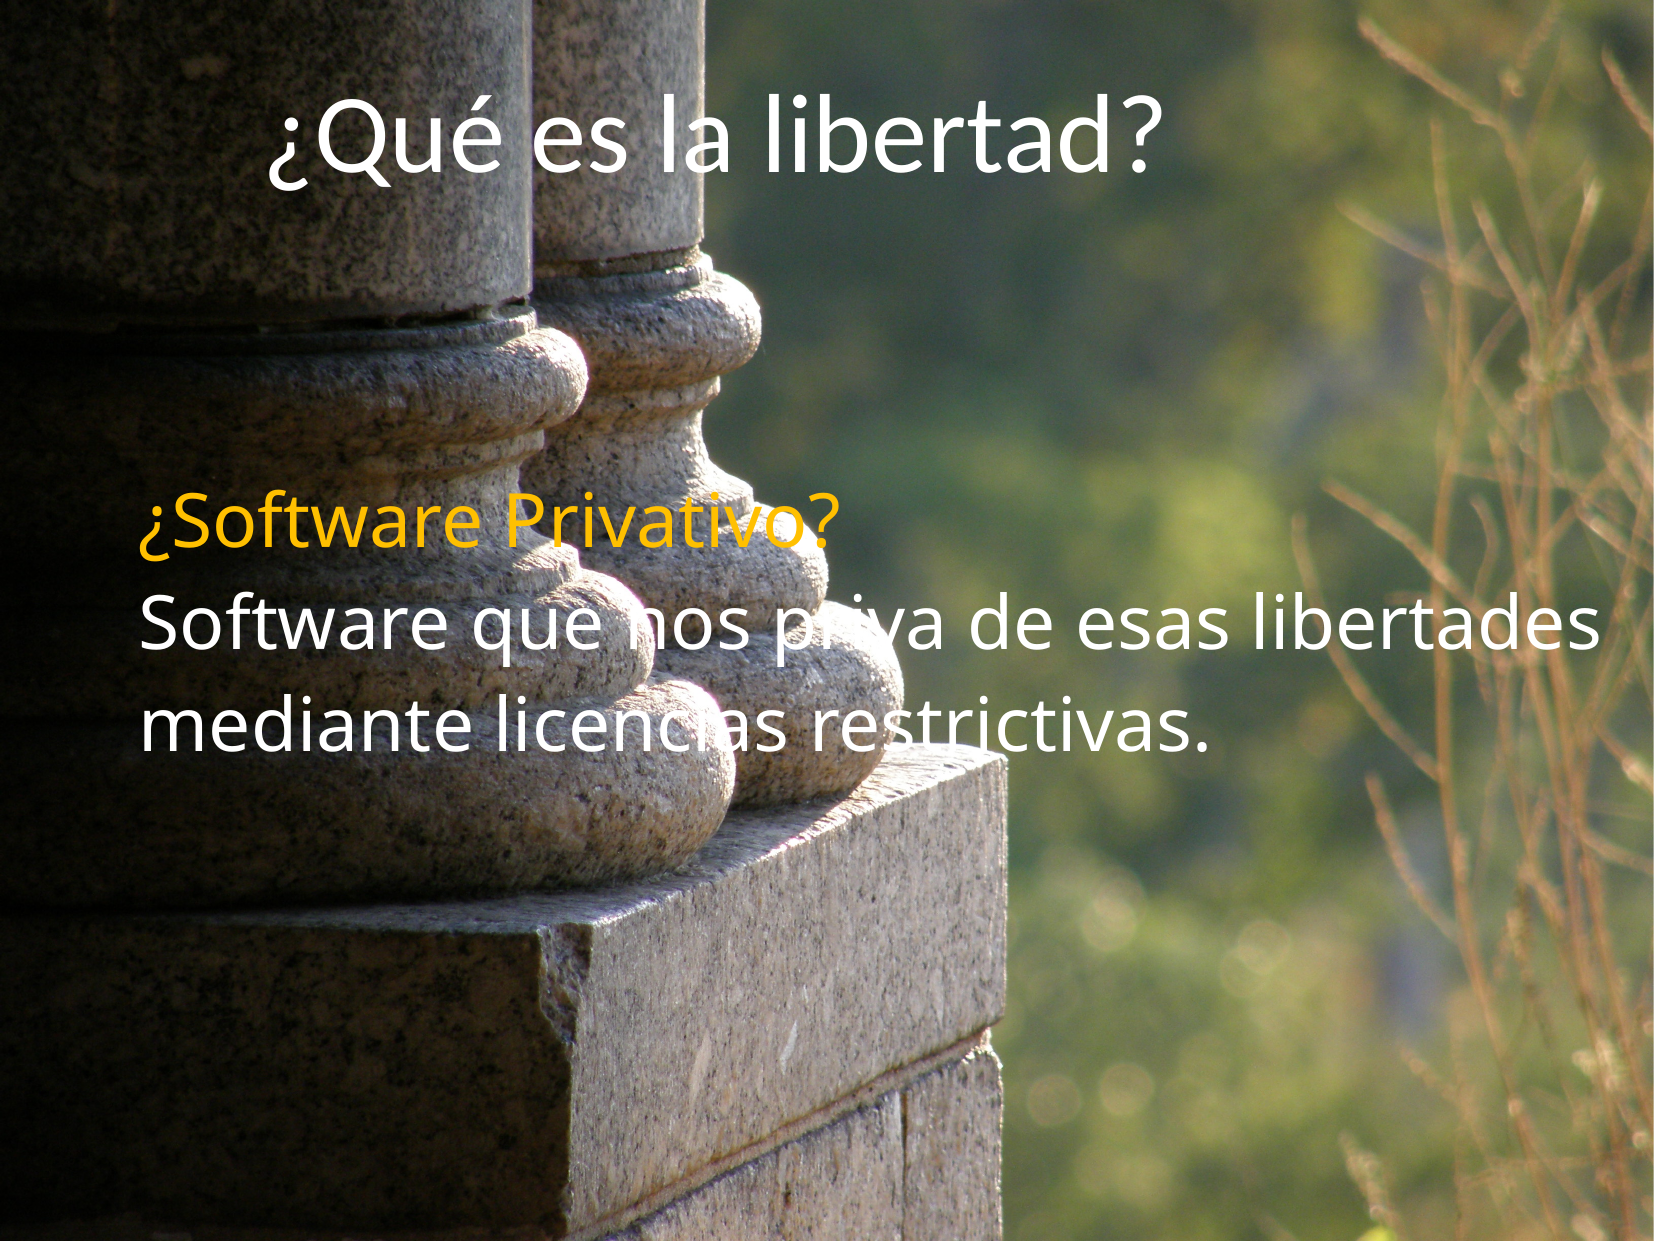

¿Qué es la libertad?
¿Software Privativo?
Software que nos priva de esas libertades mediante licencias restrictivas.